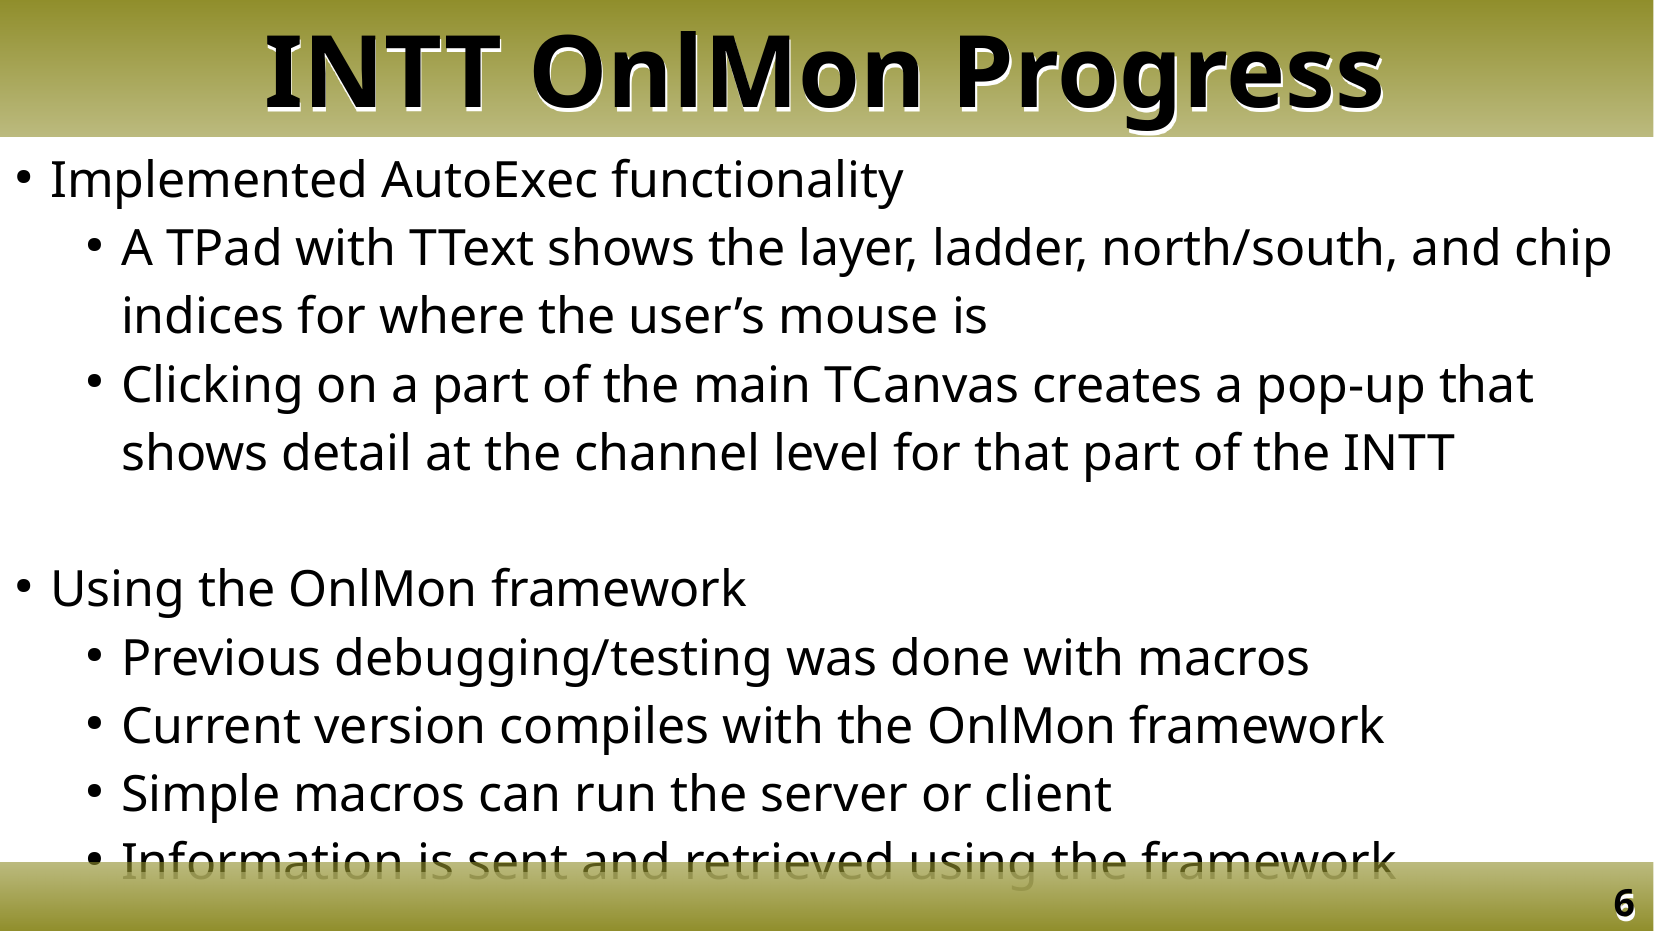

INTT OnlMon Progress
Implemented AutoExec functionality
A TPad with TText shows the layer, ladder, north/south, and chip indices for where the user’s mouse is
Clicking on a part of the main TCanvas creates a pop-up that shows detail at the channel level for that part of the INTT
Using the OnlMon framework
Previous debugging/testing was done with macros
Current version compiles with the OnlMon framework
Simple macros can run the server or client
Information is sent and retrieved using the framework
6